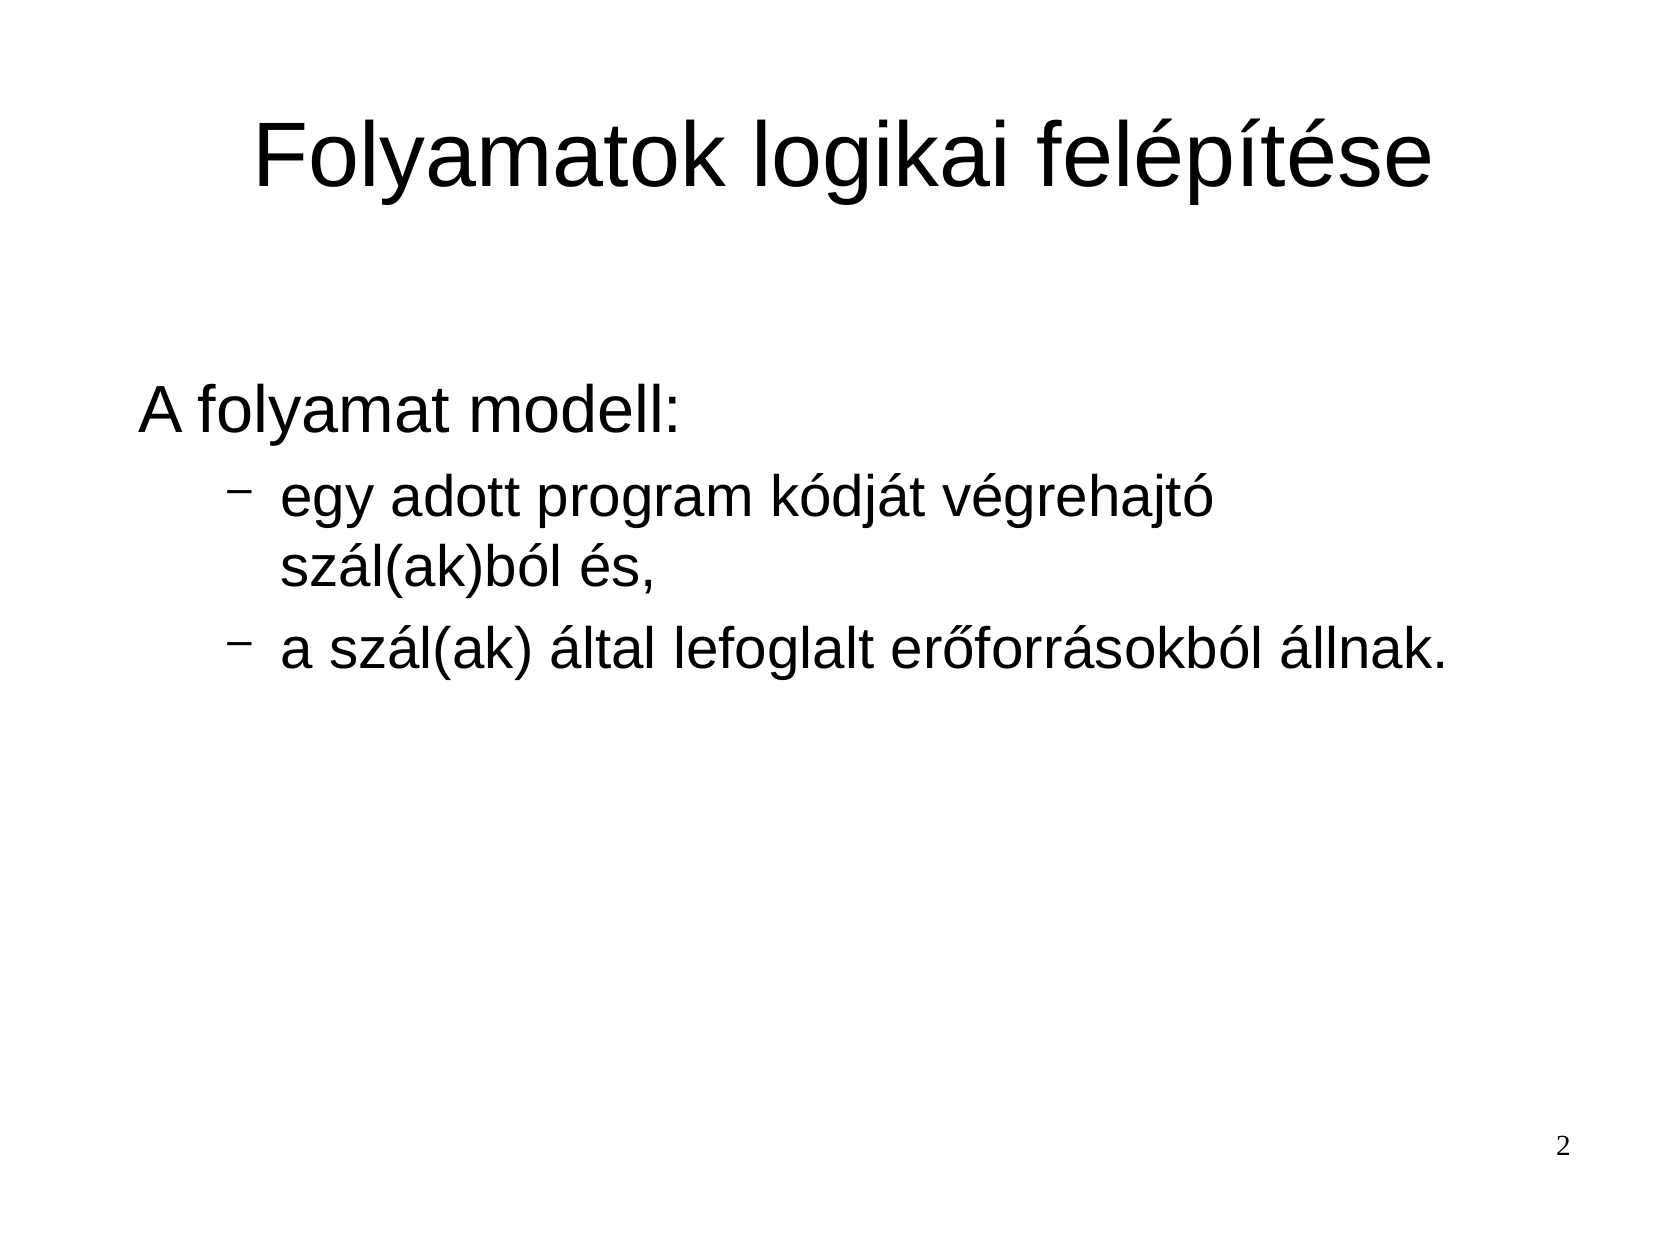

# Folyamatok logikai felépítése
A folyamat modell:
egy adott program kódját végrehajtó szál(ak)ból és,
a szál(ak) által lefoglalt erőforrásokból állnak.
2